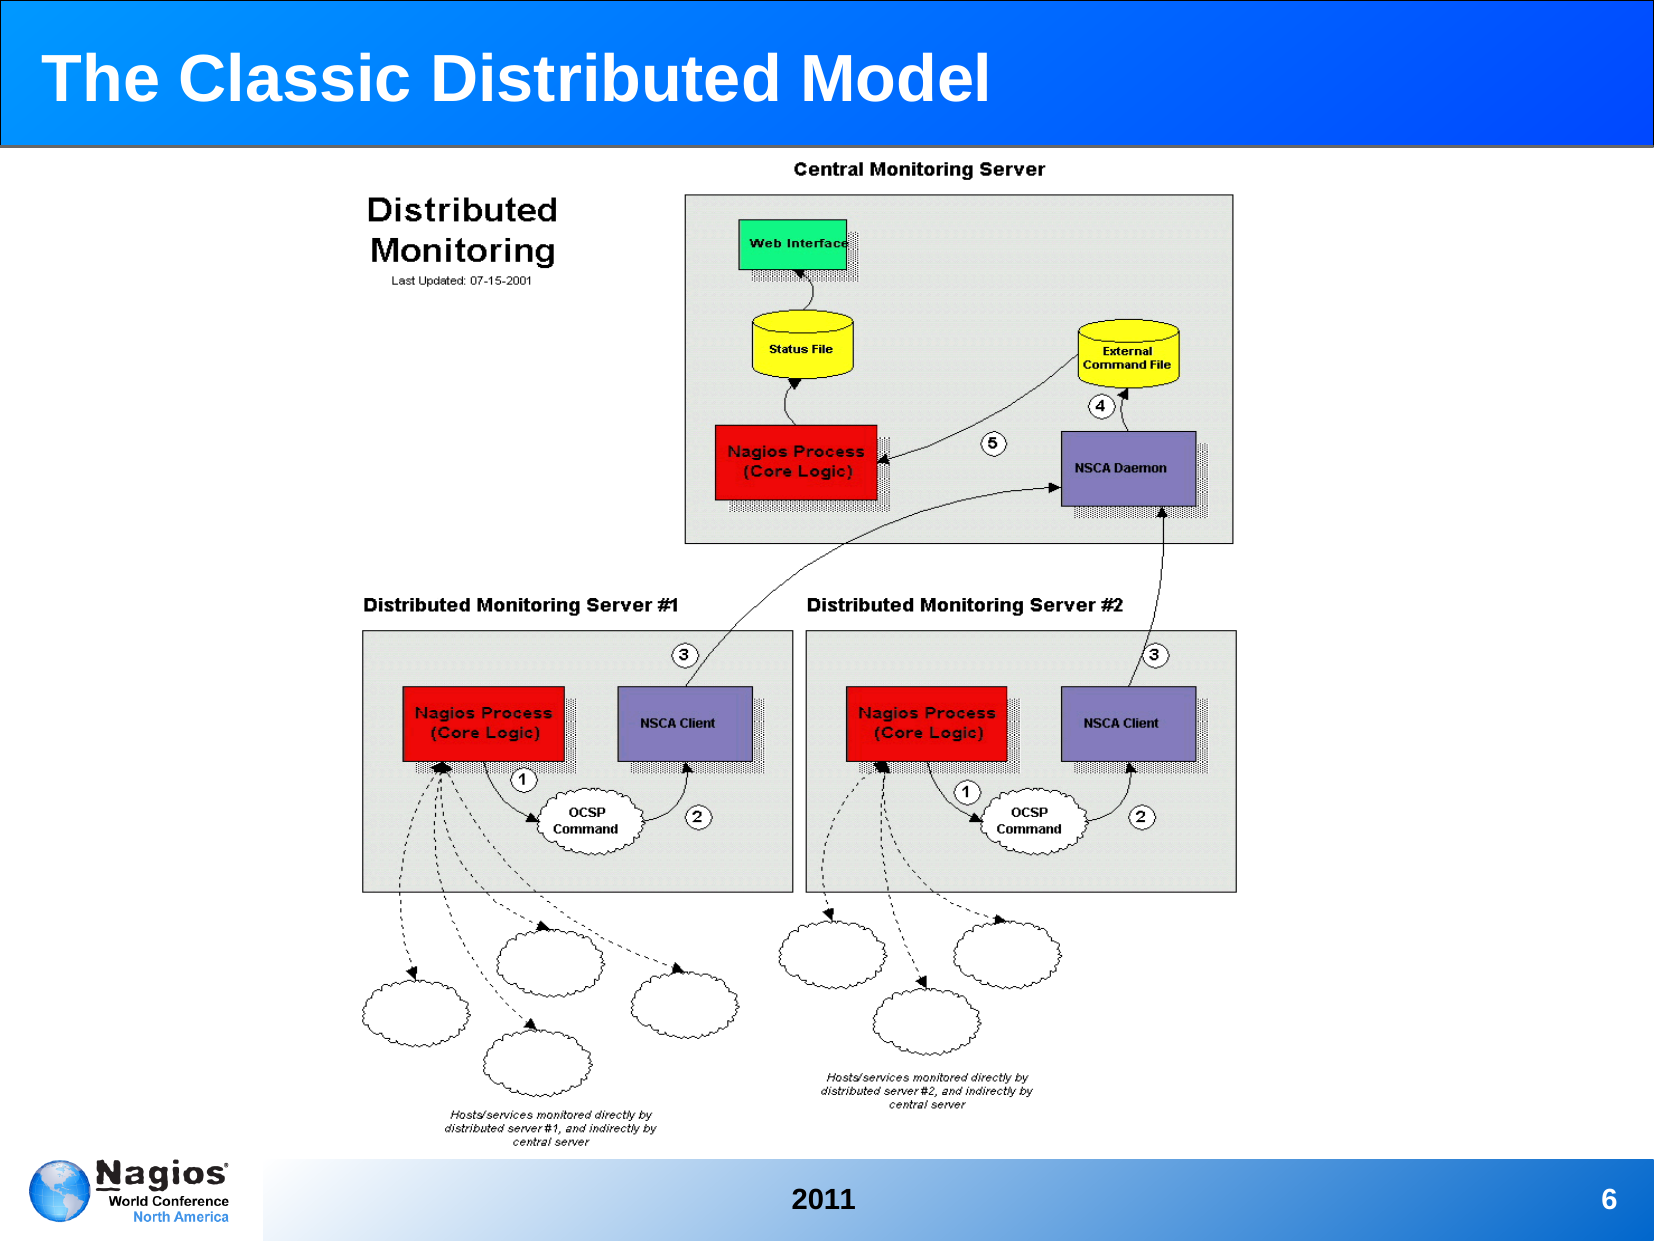

# The Classic Distributed Model
2011
6